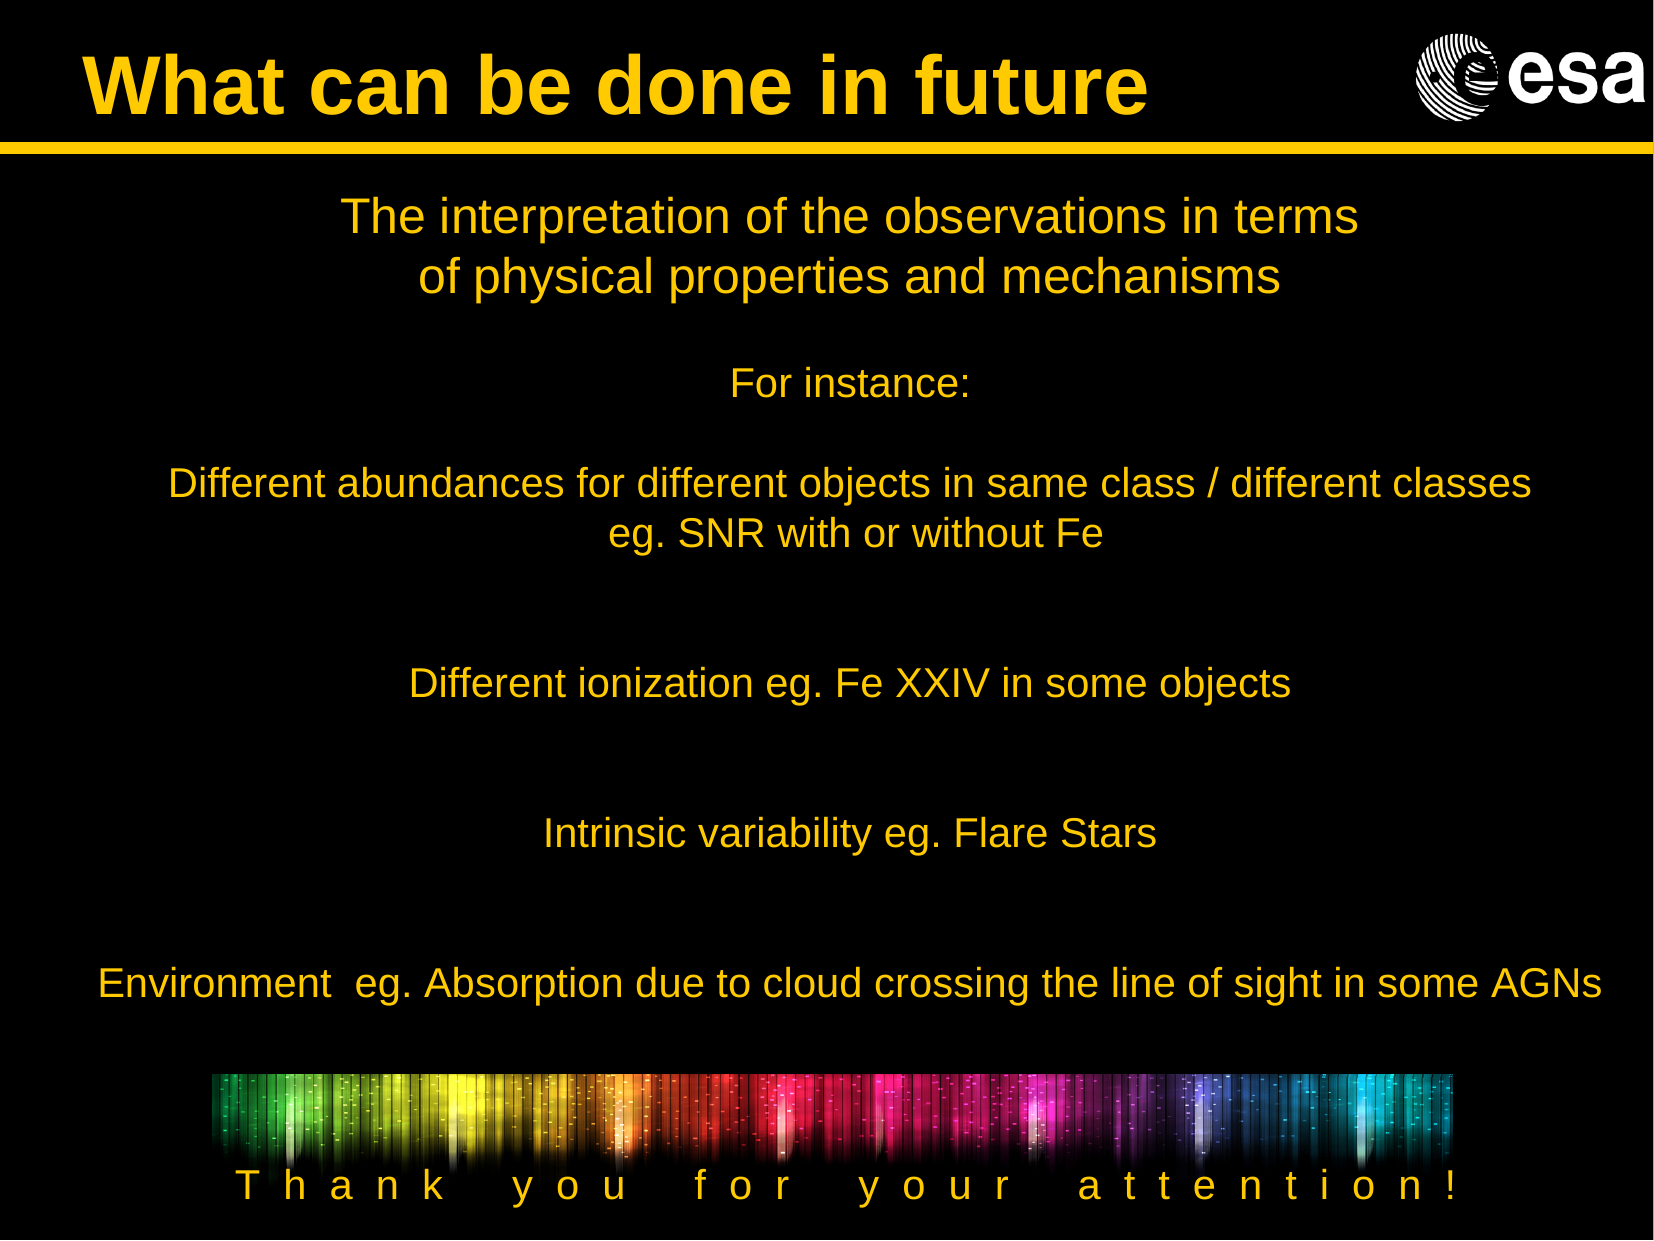

# What can be done in future
The interpretation of the observations in terms
of physical properties and mechanisms
For instance:
Different abundances for different objects in same class / different classes
 eg. SNR with or without Fe
Different ionization eg. Fe XXIV in some objects
Intrinsic variability eg. Flare Stars
Environment eg. Absorption due to cloud crossing the line of sight in some AGNs
T h a n k y o u f o r y o u r a t t e n t i o n !